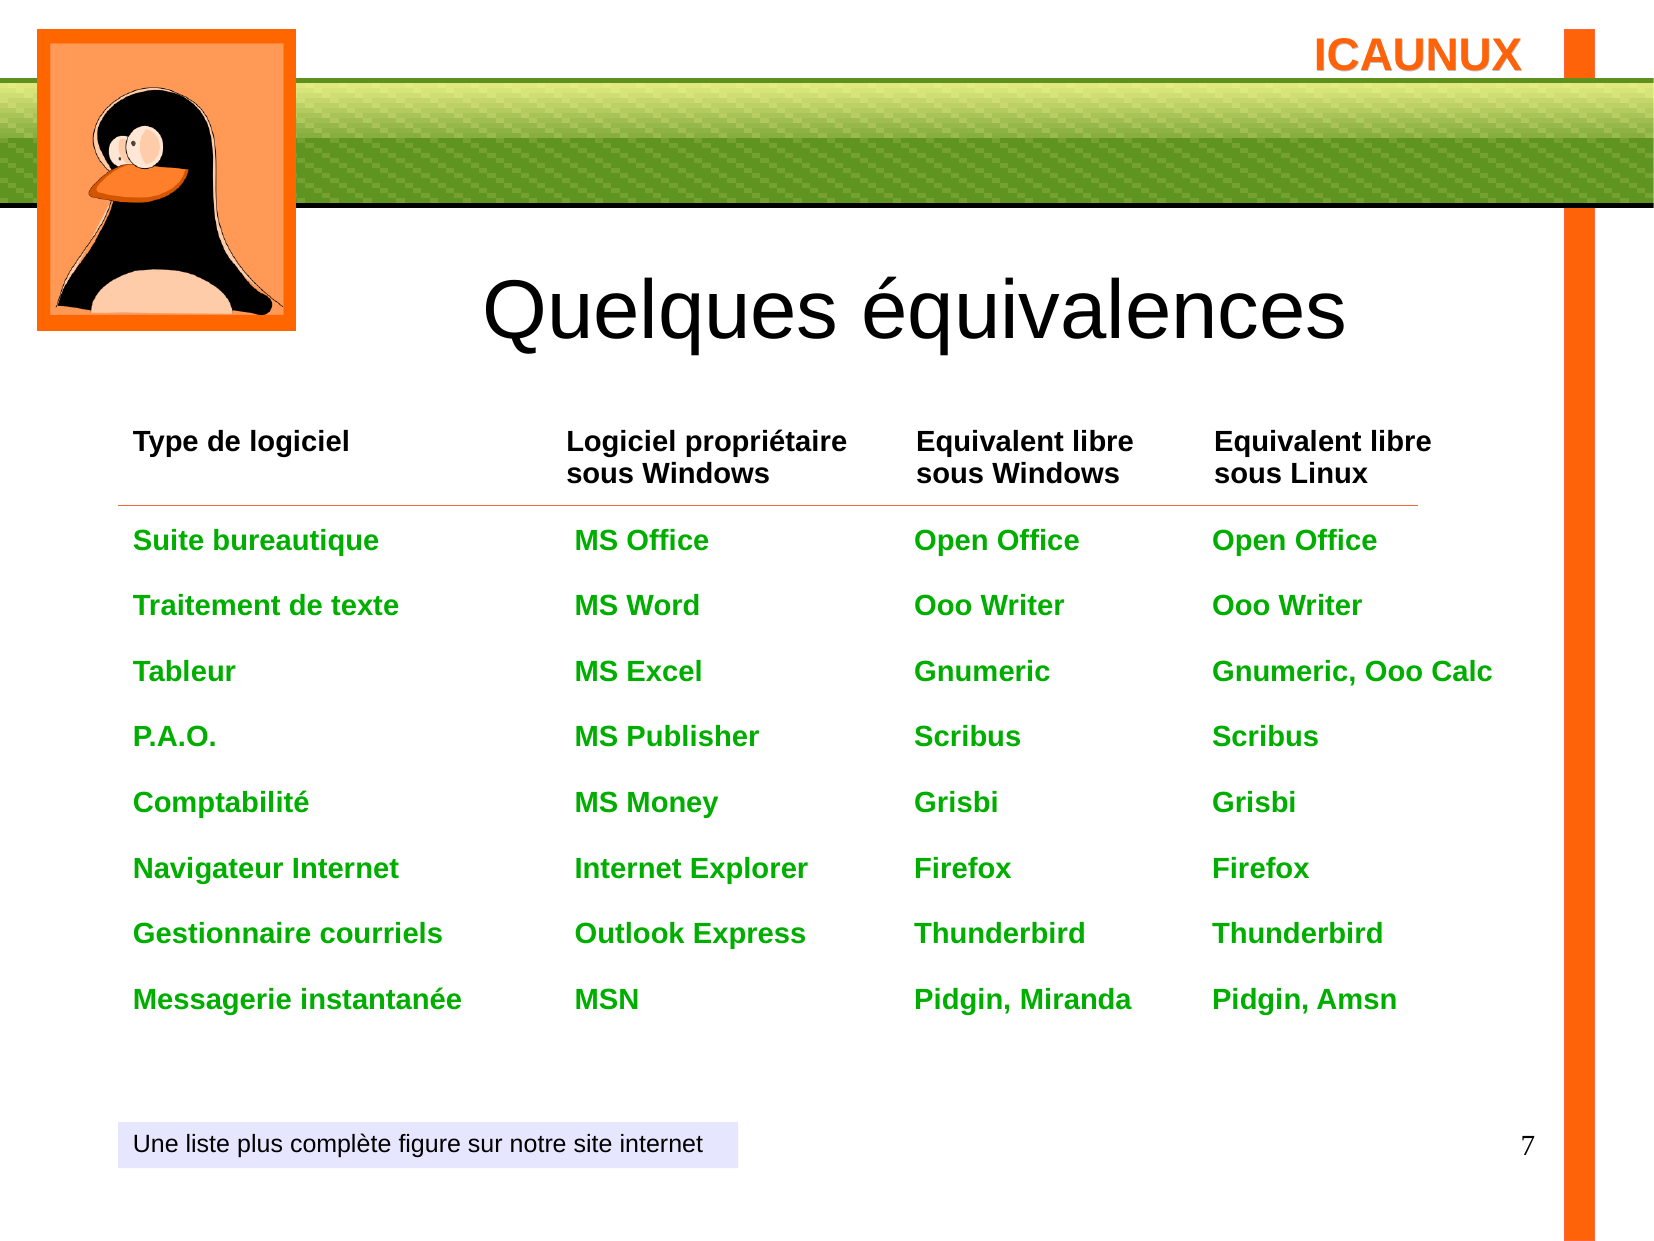

# Quelques équivalences
Type de logiciel	Logiciel propriétaire	Equivalent libre	Equivalent libre
	sous Windows	sous Windows	sous Linux
Suite bureautique	MS Office	Open Office	Open Office
Traitement de texte	MS Word	Ooo Writer	Ooo Writer
Tableur	MS Excel	Gnumeric	Gnumeric, Ooo Calc
P.A.O.	MS Publisher	Scribus	Scribus
Comptabilité	MS Money	Grisbi	Grisbi
Navigateur Internet	Internet Explorer	Firefox	Firefox
Gestionnaire courriels	Outlook Express	Thunderbird	Thunderbird
Messagerie instantanée	MSN	Pidgin, Miranda	Pidgin, Amsn
Une liste plus complète figure sur notre site internet
7